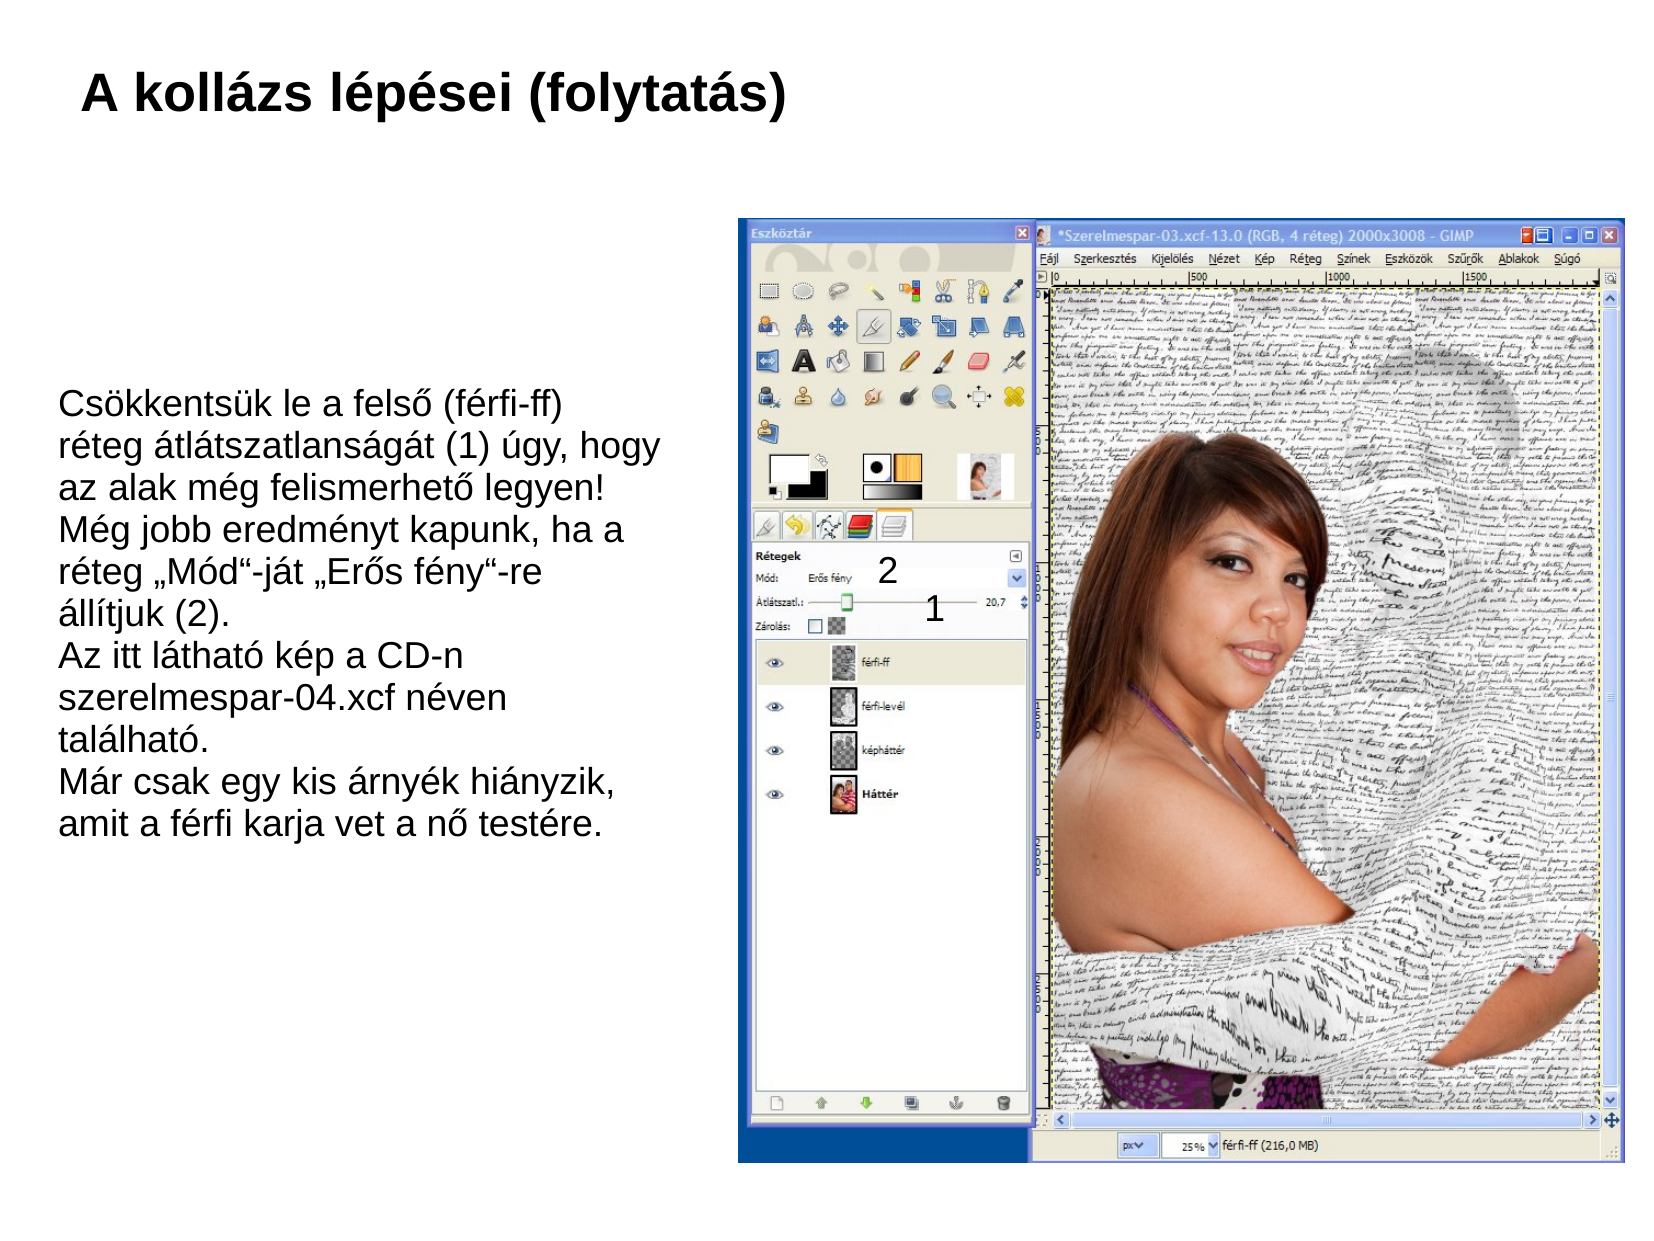

A kollázs lépései (folytatás)
Csökkentsük le a felső (férfi-ff)
réteg átlátszatlanságát (1) úgy, hogy
az alak még felismerhető legyen!
Még jobb eredményt kapunk, ha a
réteg „Mód“-ját „Erős fény“-re
állítjuk (2).
Az itt látható kép a CD-n
szerelmespar-04.xcf néven található.
Már csak egy kis árnyék hiányzik,
amit a férfi karja vet a nő testére.
2
1